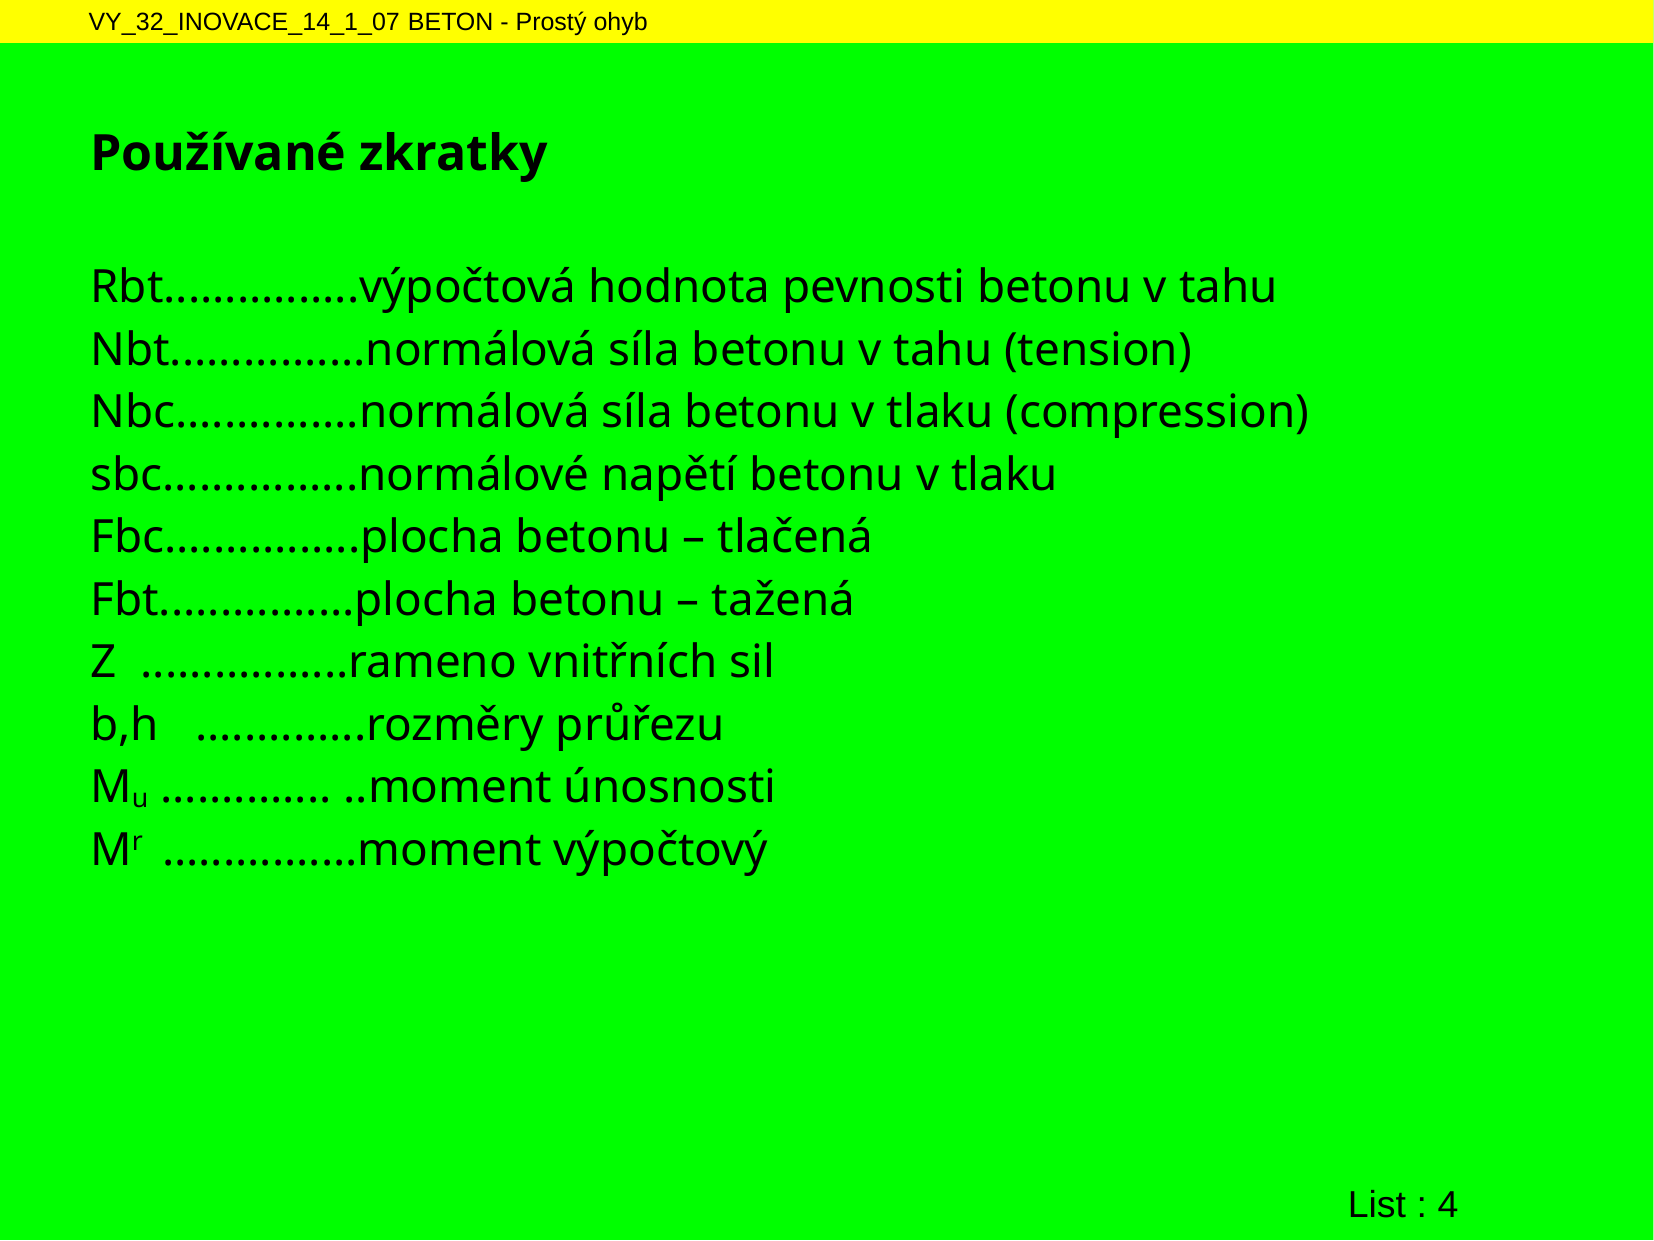

VY_32_INOVACE_14_1_07 BETON - Prostý ohyb
Používané zkratky
Rbt................výpočtová hodnota pevnosti betonu v tahu
Nbt................normálová síla betonu v tahu (tension)
Nbc...............normálová síla betonu v tlaku (compression)
sbc................normálové napětí betonu v tlaku
Fbc................plocha betonu – tlačená
Fbt................plocha betonu – tažená
Z .................rameno vnitřních sil
b,h ..............rozměry průřezu
Mu .............. ..moment únosnosti
Mr ................moment výpočtový
List :